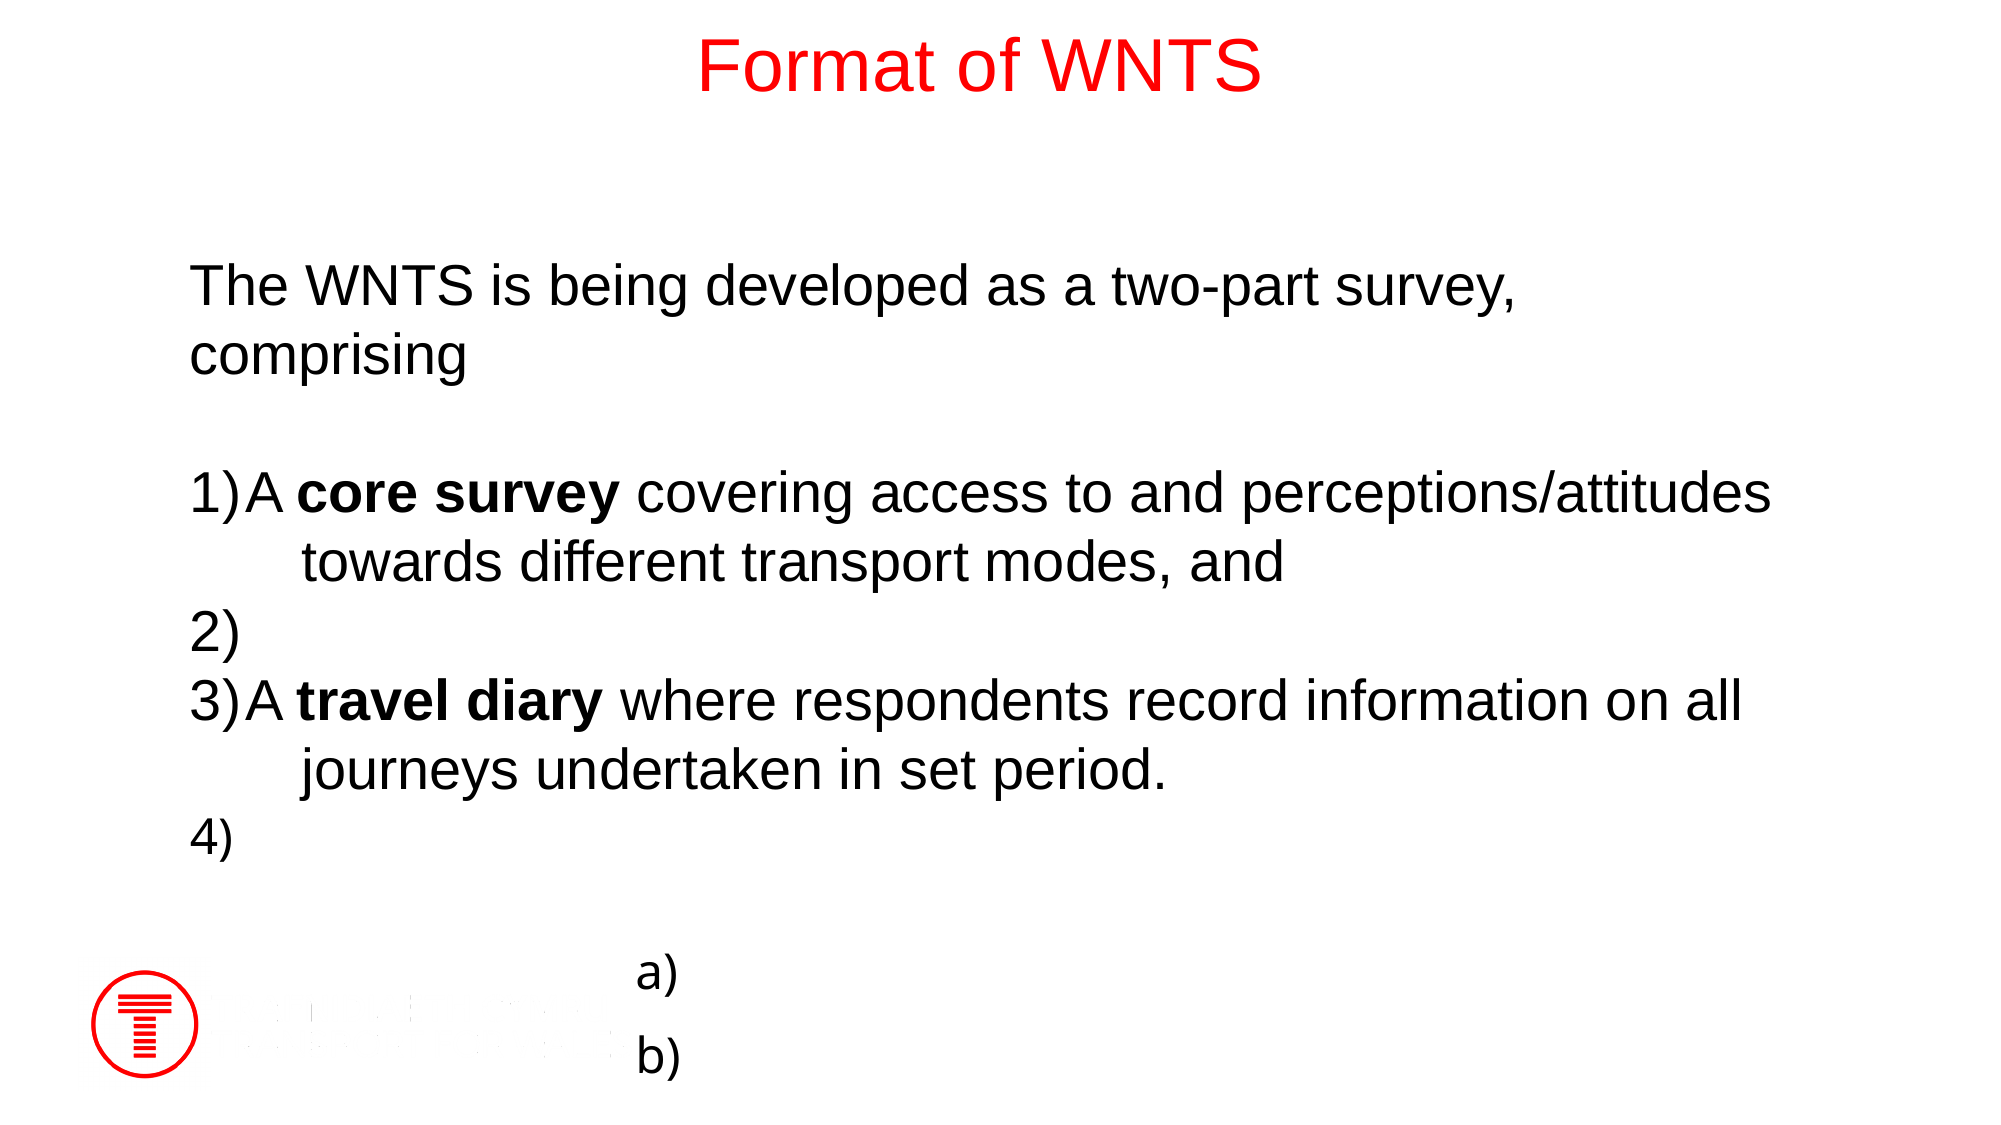

Format of WNTS
# The WNTS is being developed as a two-part survey, comprising
A core survey covering access to and perceptions/attitudes towards different transport modes, and
A travel diary where respondents record information on all journeys undertaken in set period.